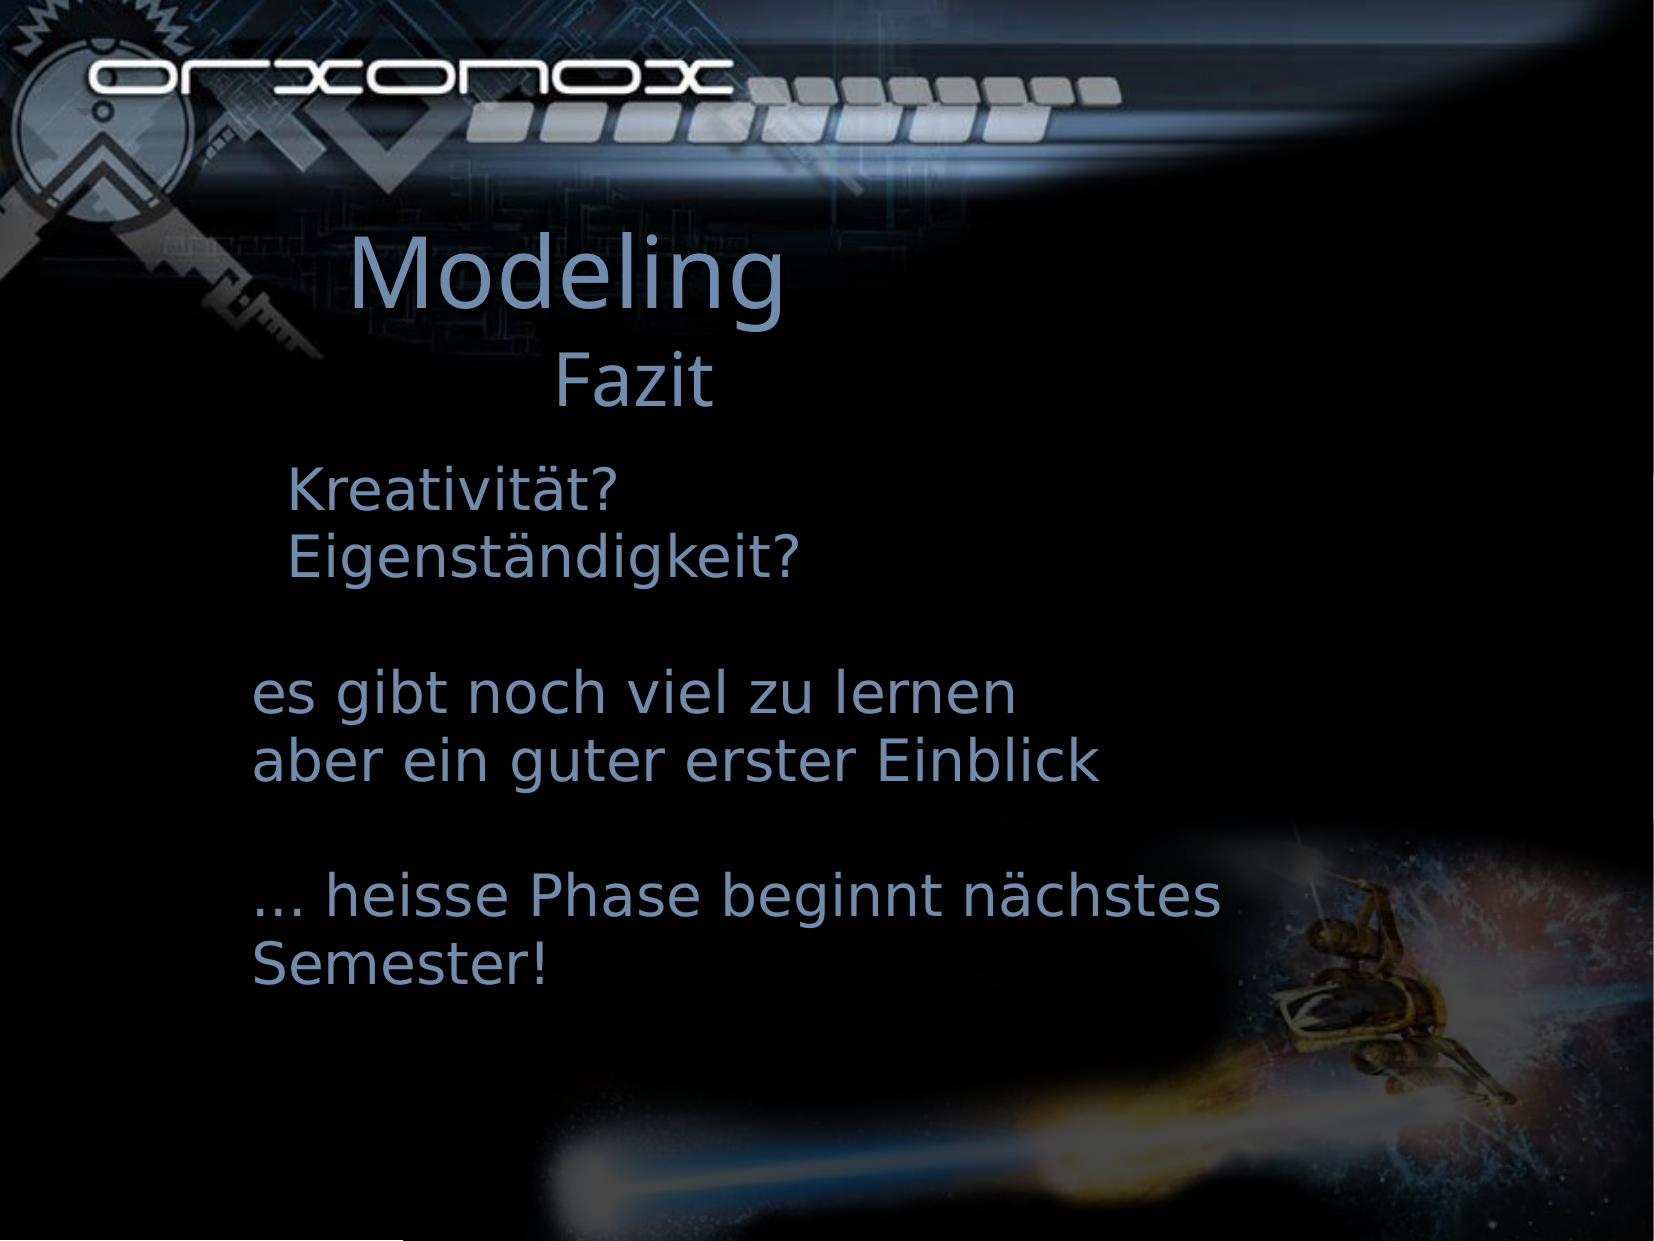

Modeling
Fazit
Kreativität?
Eigenständigkeit?
es gibt noch viel zu lernen
aber ein guter erster Einblick
... heisse Phase beginnt nächstes Semester!